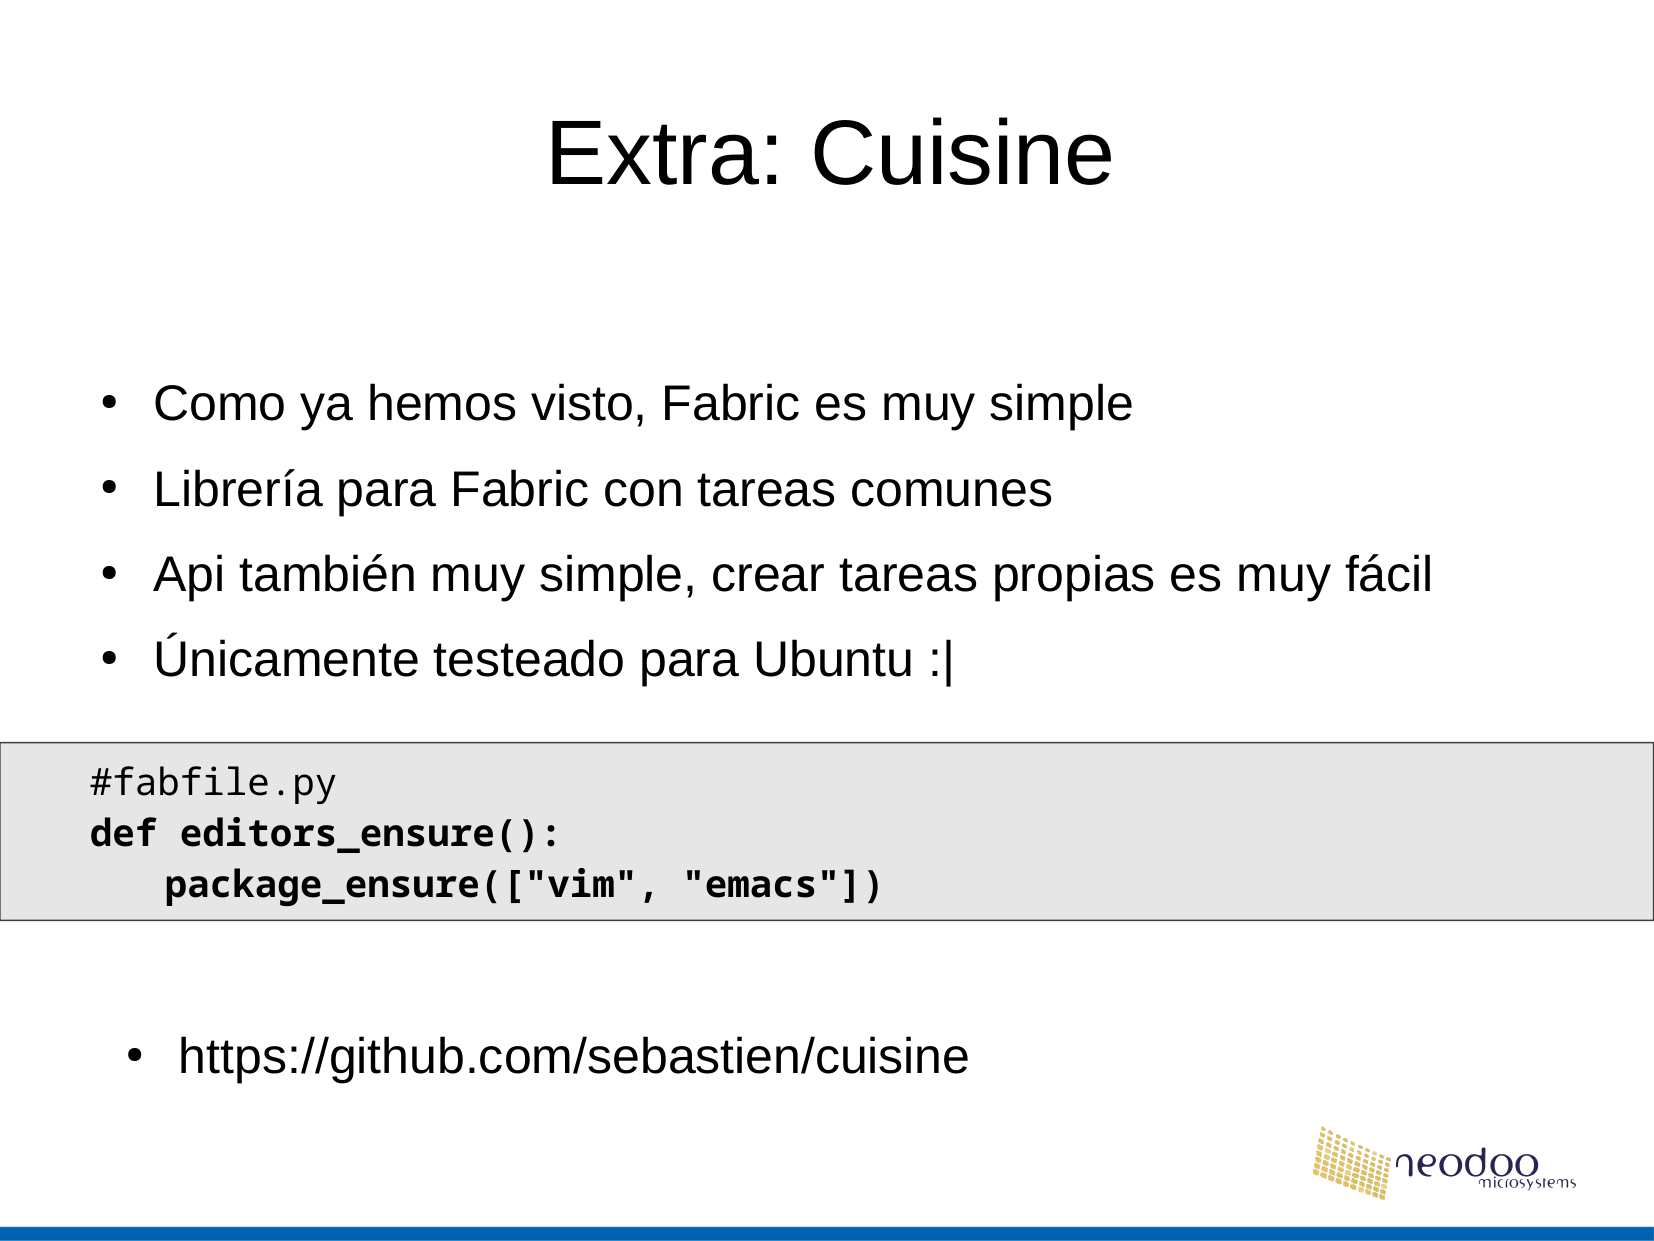

# Extra: Cuisine
Como ya hemos visto, Fabric es muy simple
Librería para Fabric con tareas comunes
Api también muy simple, crear tareas propias es muy fácil
Únicamente testeado para Ubuntu :|
	#fabfile.py
	def editors_ensure():
		package_ensure(["vim", "emacs"])
https://github.com/sebastien/cuisine